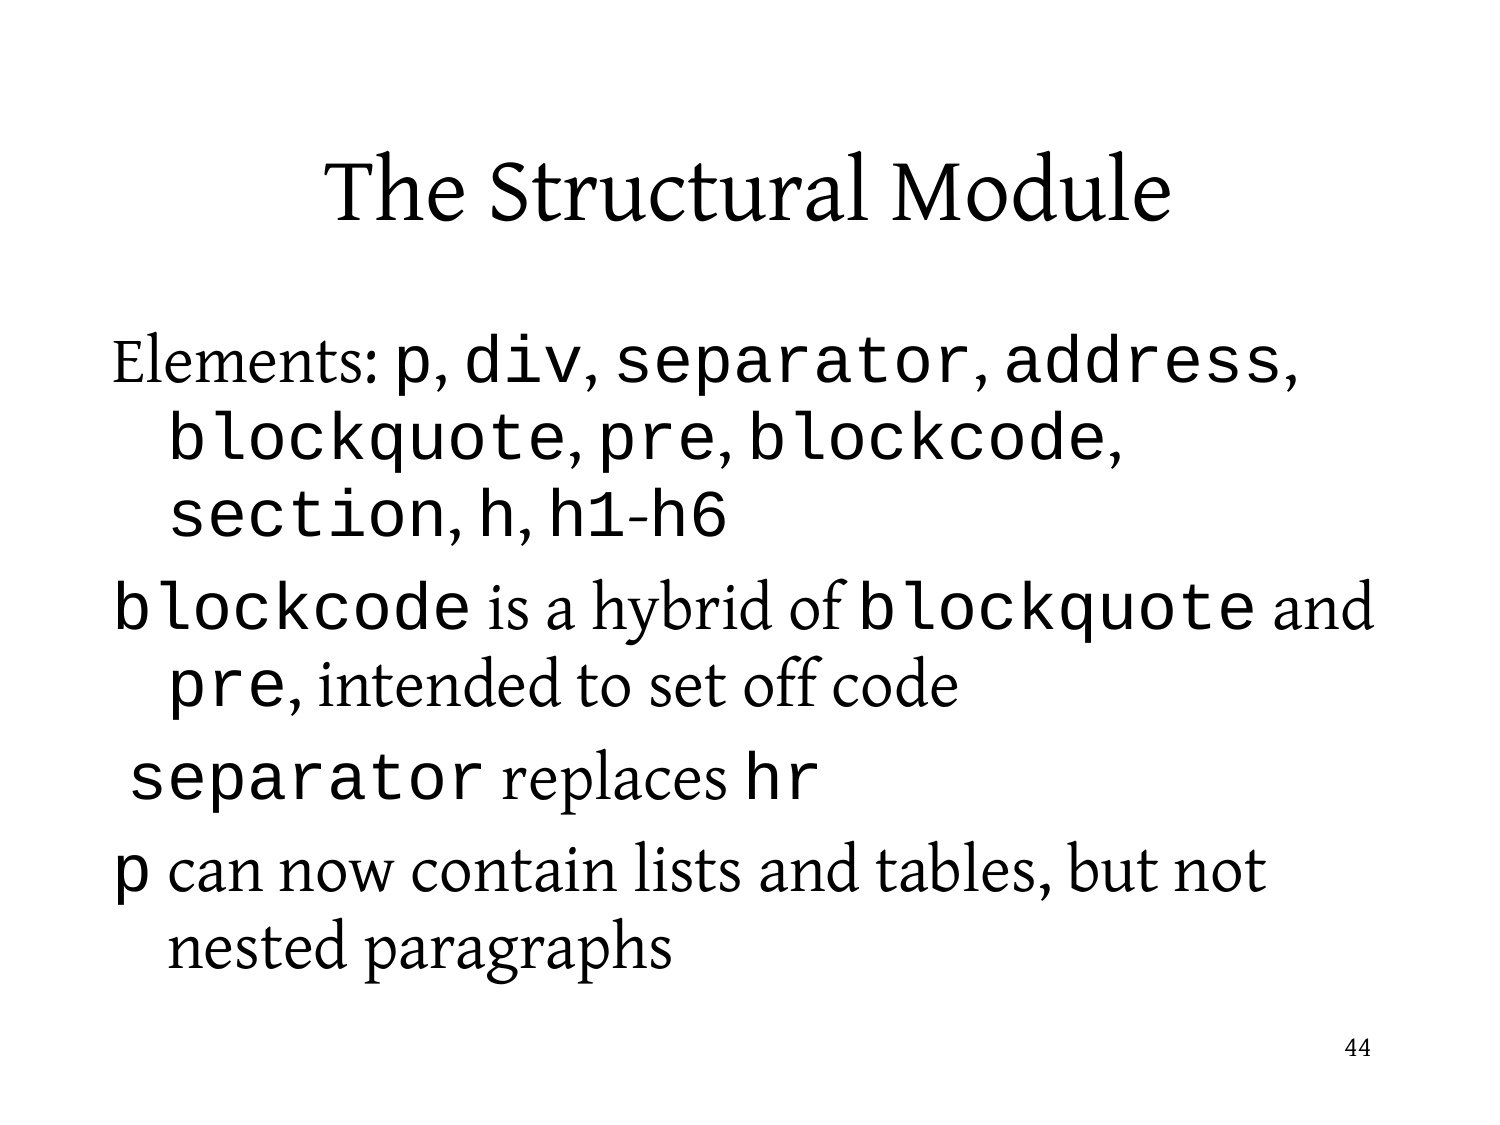

# The Structural Module
Elements: p, div, separator, address, blockquote, pre, blockcode, section, h, h1-h6
blockcode is a hybrid of blockquote and pre, intended to set off code
 separator replaces hr
p can now contain lists and tables, but not nested paragraphs